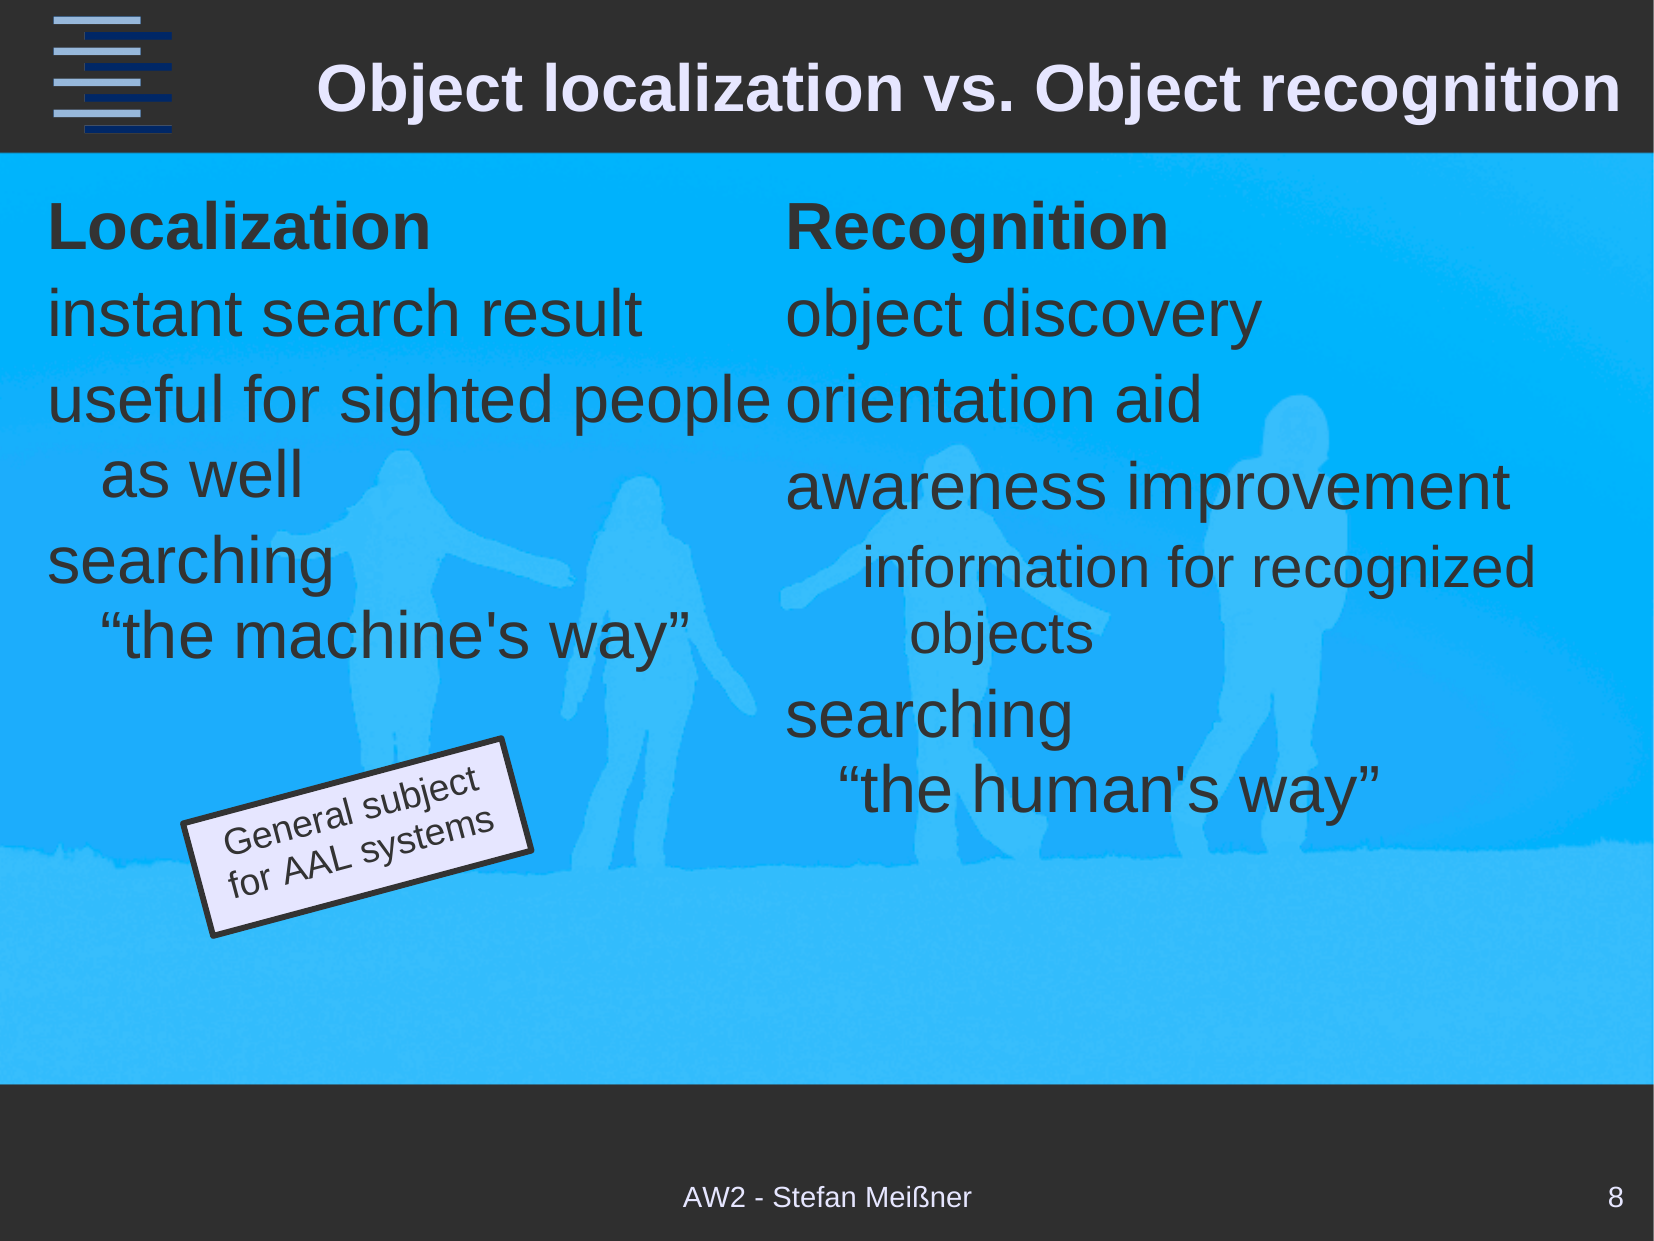

# Object localization vs. Object recognition
Localization
instant search result
useful for sighted people as well
searching
“the machine's way”
Recognition
object discovery
orientation aid
awareness improvement
information for recognized objects
searching
“the human's way”
General subject
for AAL systems
AW2 - Stefan Meißner
8